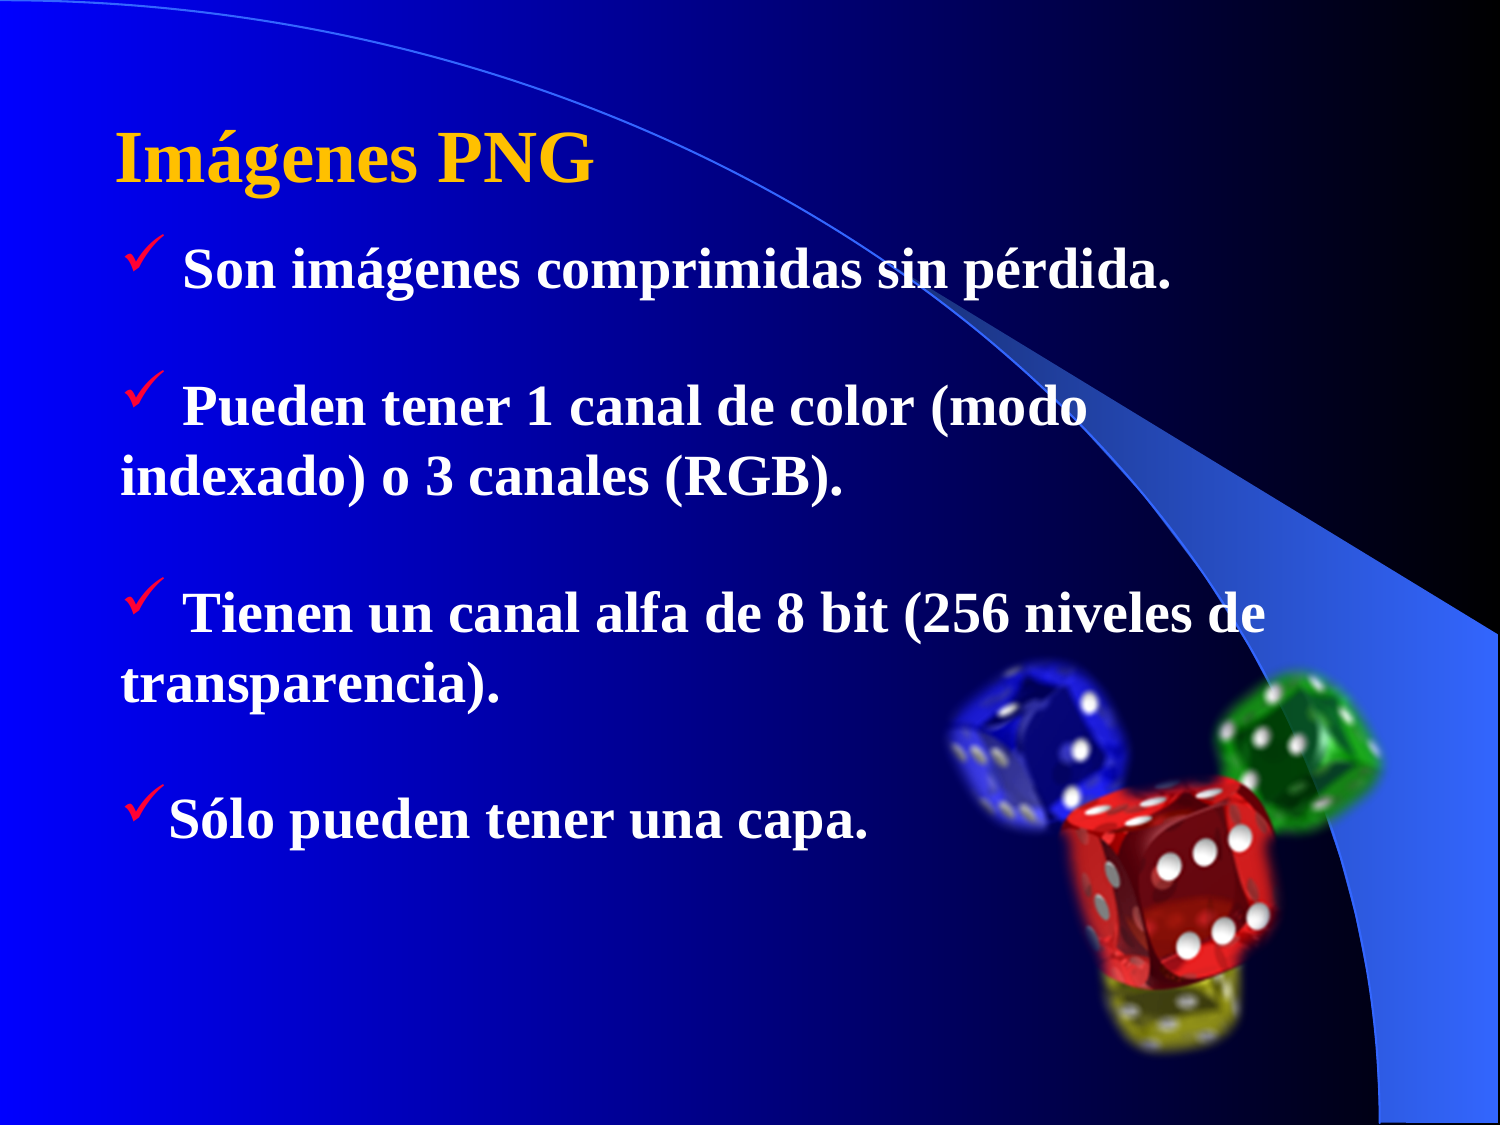

Imágenes PNG
 Son imágenes comprimidas sin pérdida.
 Pueden tener 1 canal de color (modo indexado) o 3 canales (RGB).
 Tienen un canal alfa de 8 bit (256 niveles de transparencia).
Sólo pueden tener una capa.